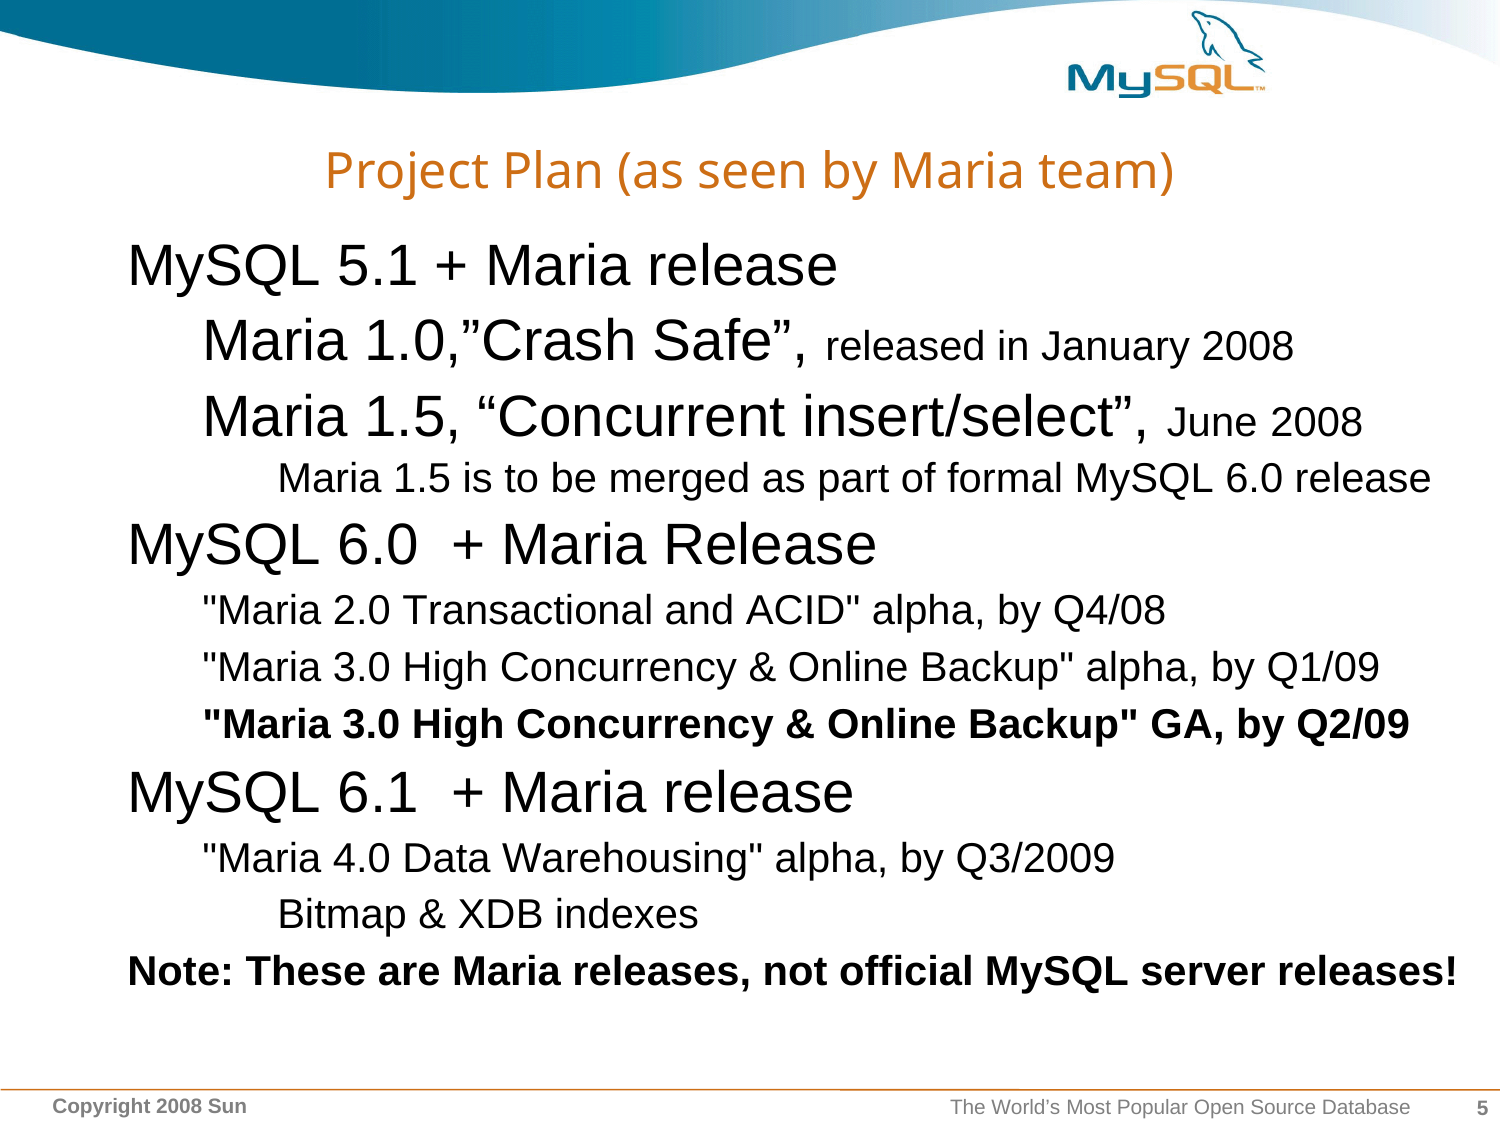

# Project Plan (as seen by Maria team)‏
MySQL 5.1 + Maria release
Maria 1.0,”Crash Safe”, released in January 2008
Maria 1.5, “Concurrent insert/select”, June 2008
Maria 1.5 is to be merged as part of formal MySQL 6.0 release
MySQL 6.0 + Maria Release
"Maria 2.0 Transactional and ACID" alpha, by Q4/08
"Maria 3.0 High Concurrency & Online Backup" alpha, by Q1/09
"Maria 3.0 High Concurrency & Online Backup" GA, by Q2/09
MySQL 6.1 + Maria release
"Maria 4.0 Data Warehousing" alpha, by Q3/2009
Bitmap & XDB indexes
Note: These are Maria releases, not official MySQL server releases!